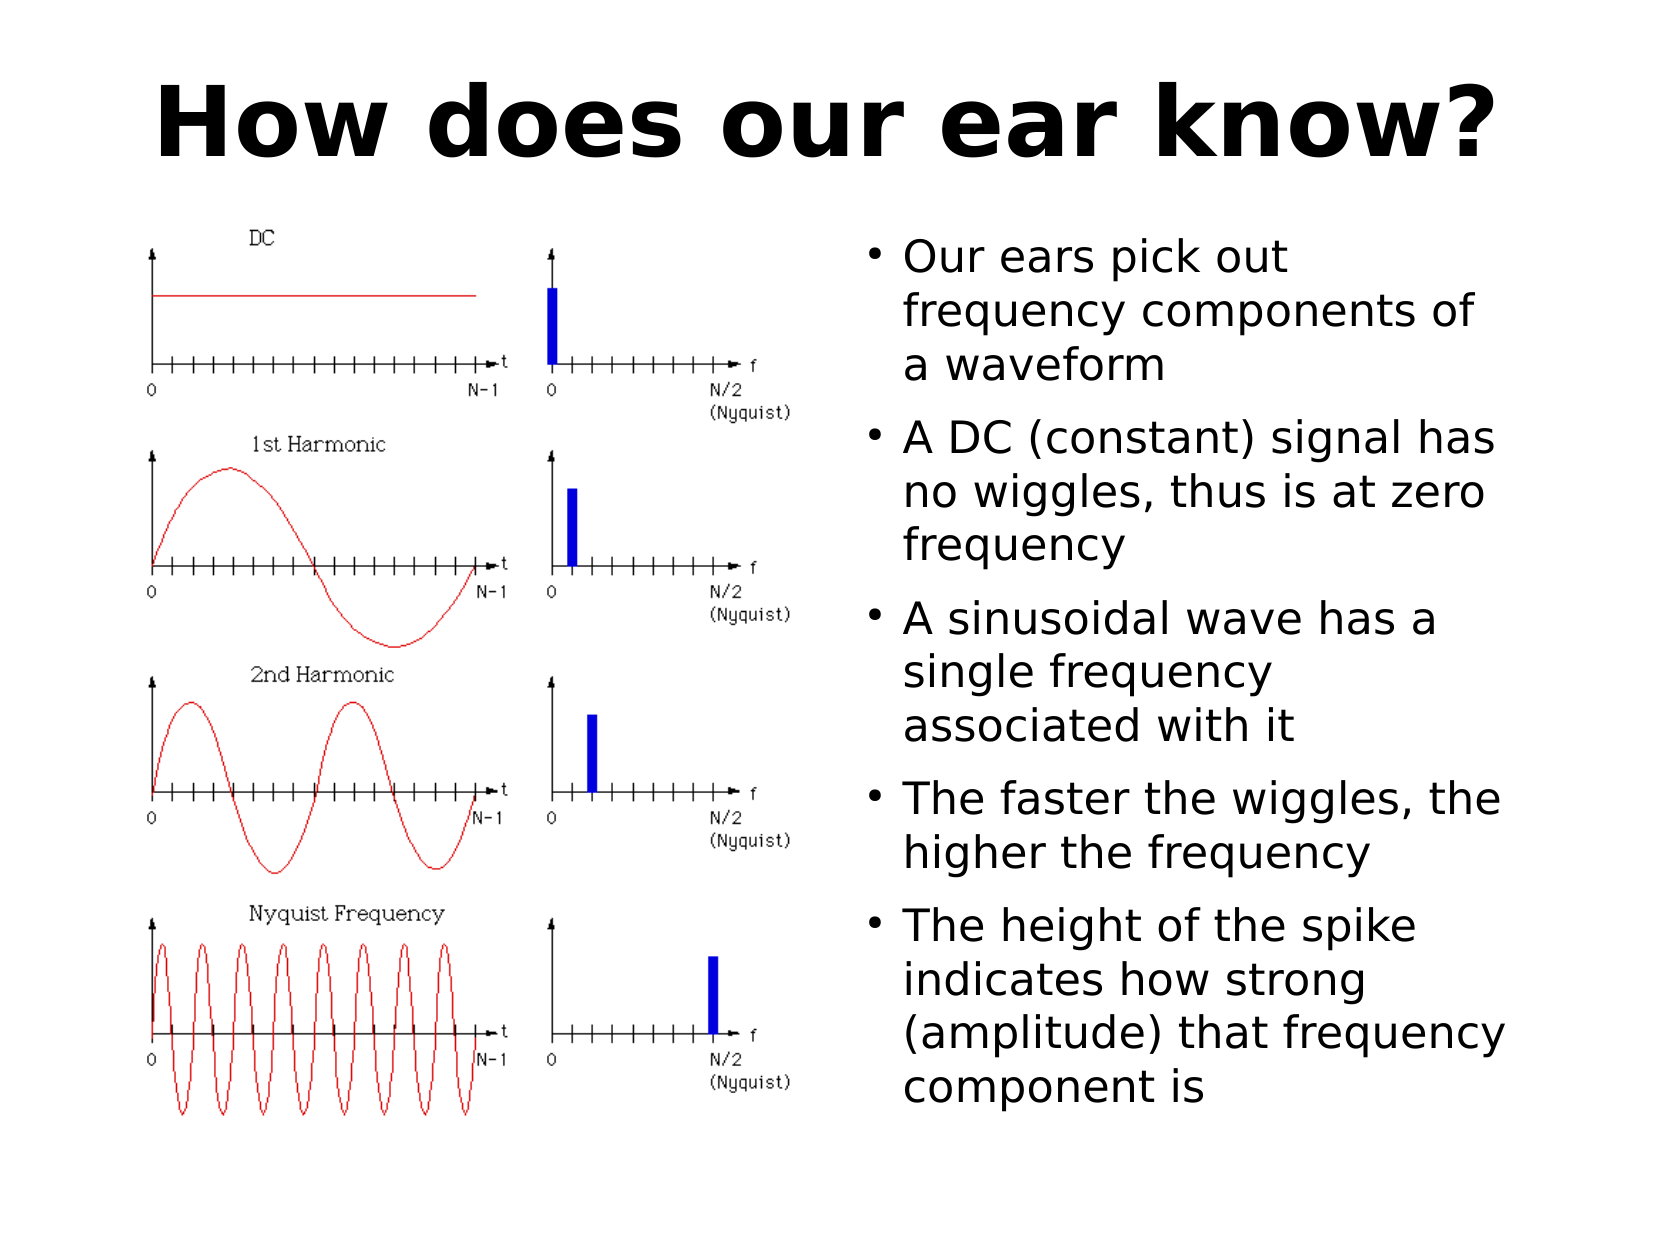

# How does our ear know?
Our ears pick out frequency components of a waveform
A DC (constant) signal has no wiggles, thus is at zero frequency
A sinusoidal wave has a single frequency associated with it
The faster the wiggles, the higher the frequency
The height of the spike indicates how strong (amplitude) that frequency component is